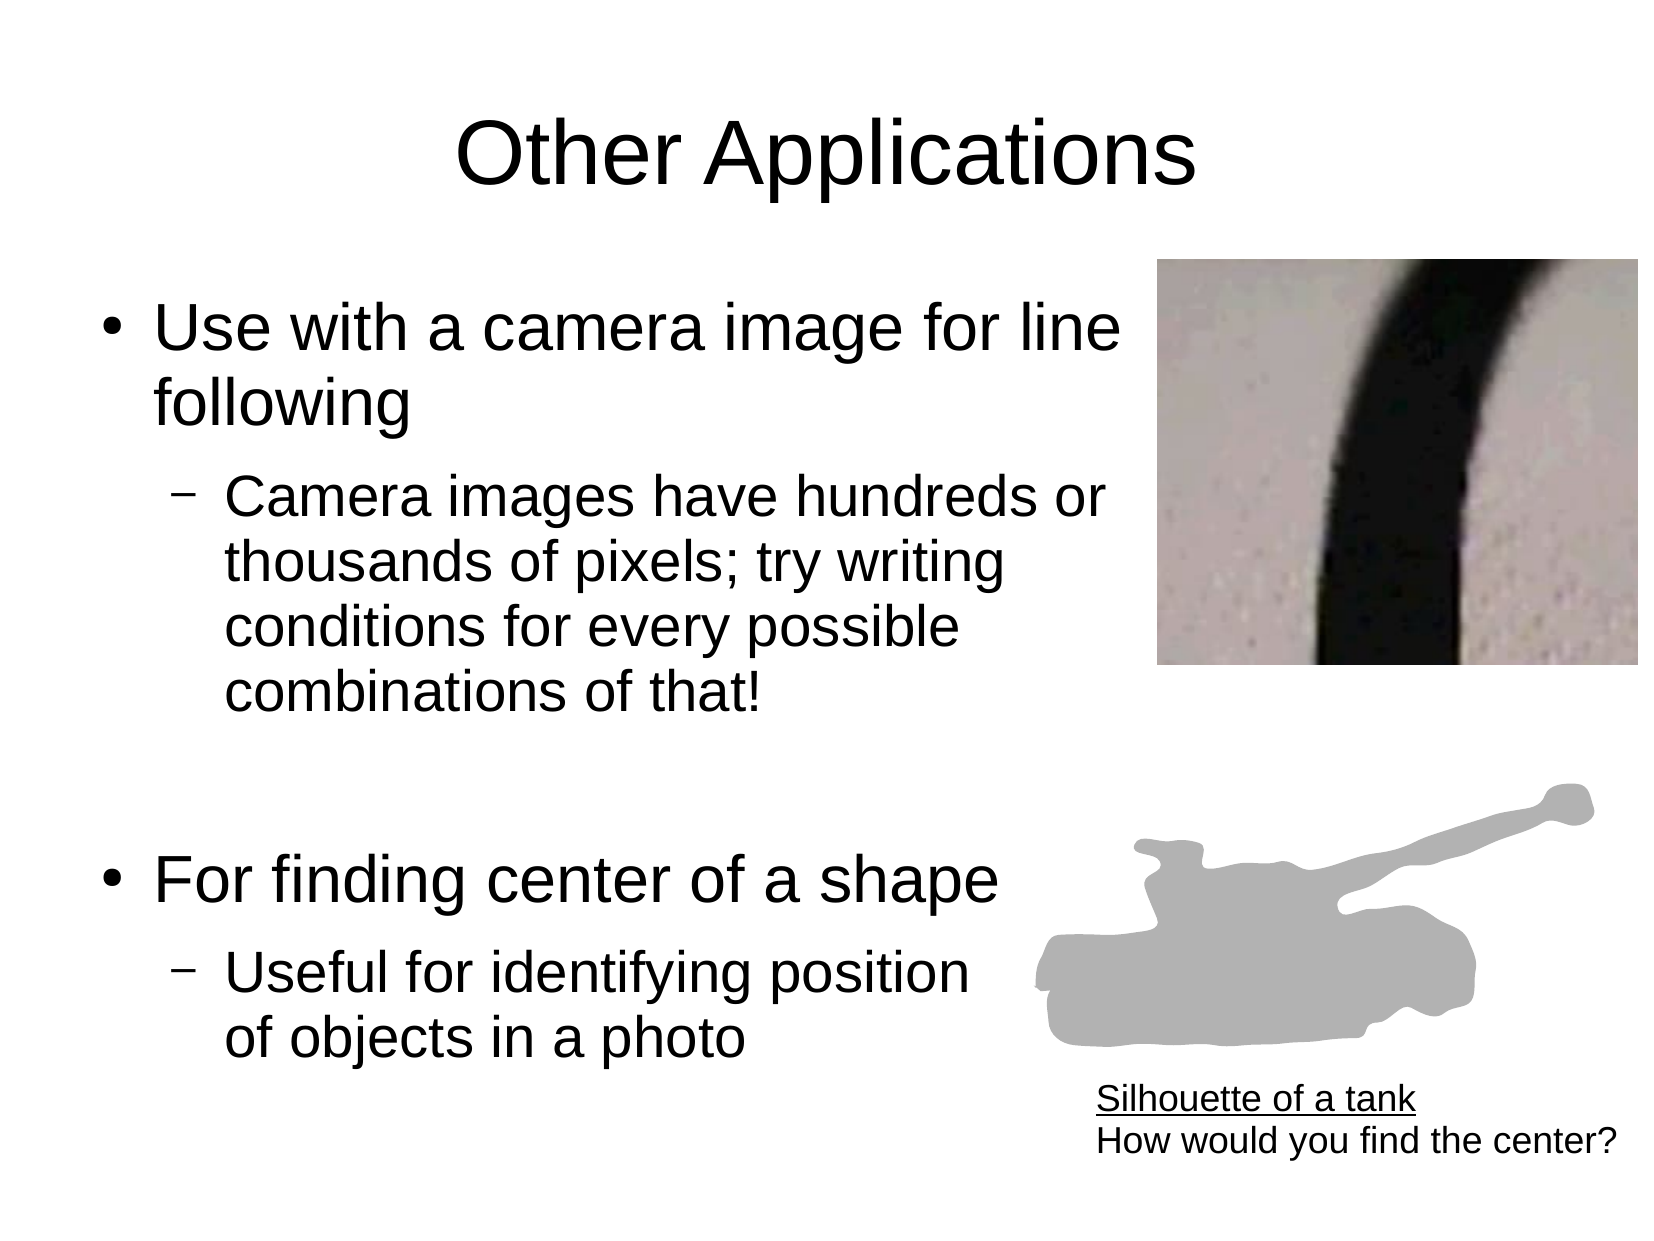

# Other Applications
Use with a camera image for line following
Camera images have hundreds or thousands of pixels; try writing conditions for every possible combinations of that!
For finding center of a shape
Useful for identifying position
of objects in a photo
Silhouette of a tank
How would you find the center?